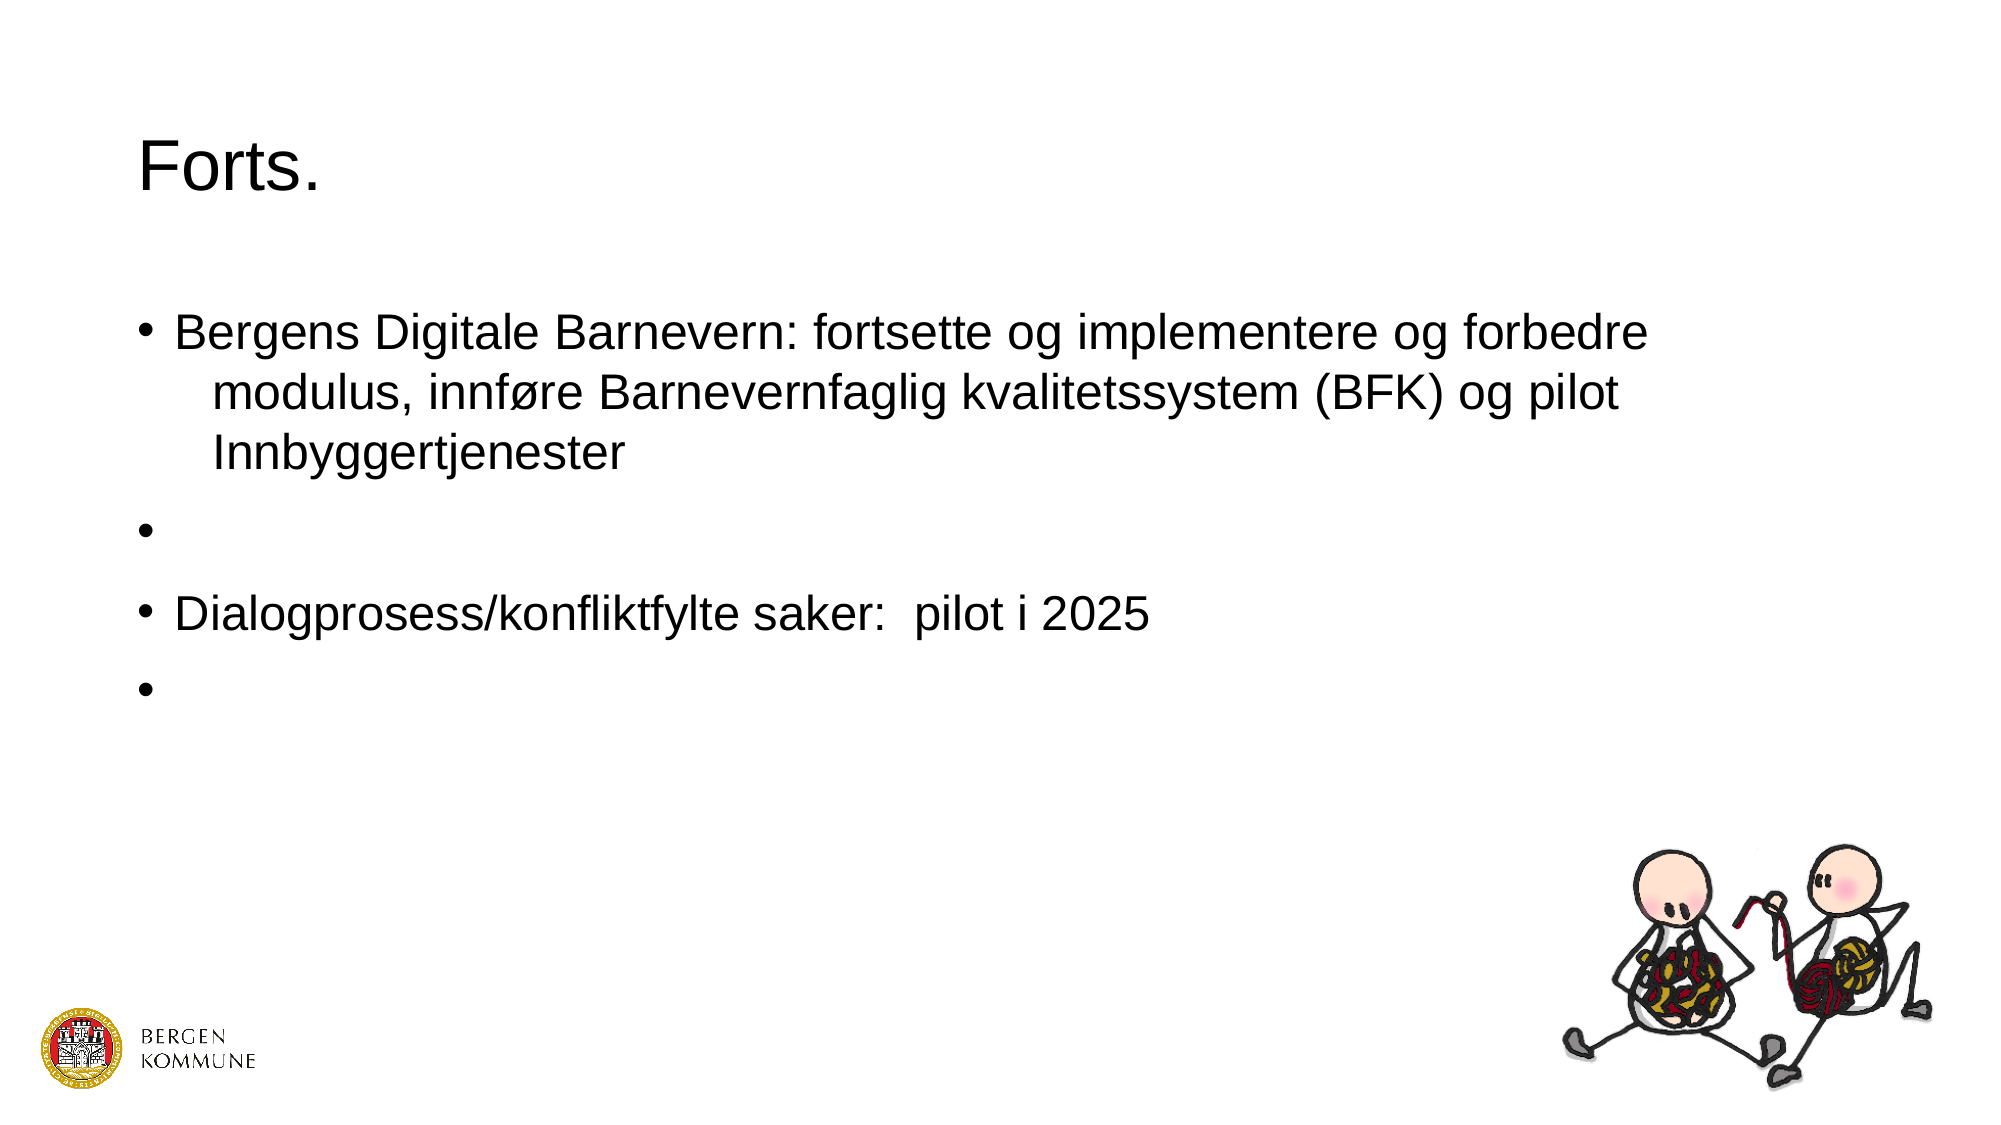

# Forts.
Bergens Digitale Barnevern: fortsette og implementere og forbedre modulus, innføre Barnevernfaglig kvalitetssystem (BFK) og pilot Innbyggertjenester
Dialogprosess/konfliktfylte saker: pilot i 2025